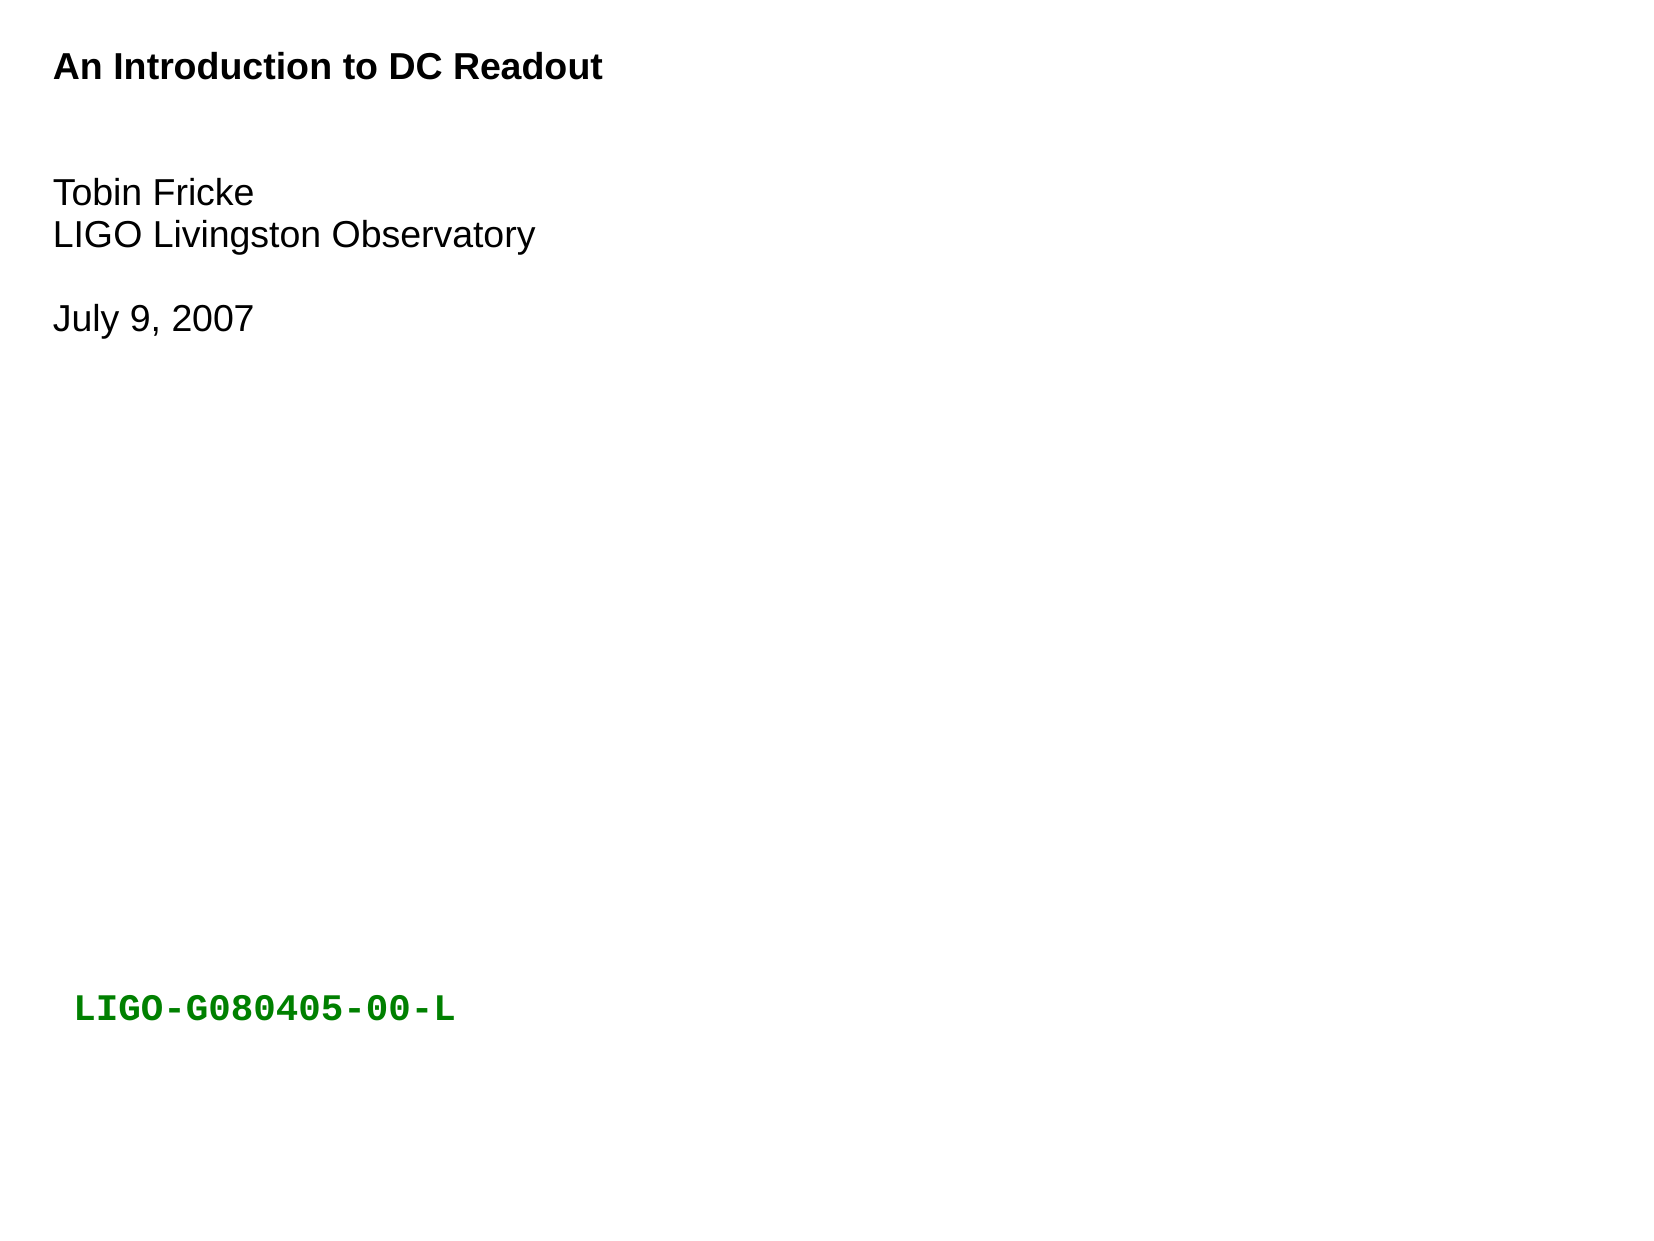

An Introduction to DC Readout
Tobin Fricke
LIGO Livingston Observatory
July 9, 2007
LIGO-G080405-00-L